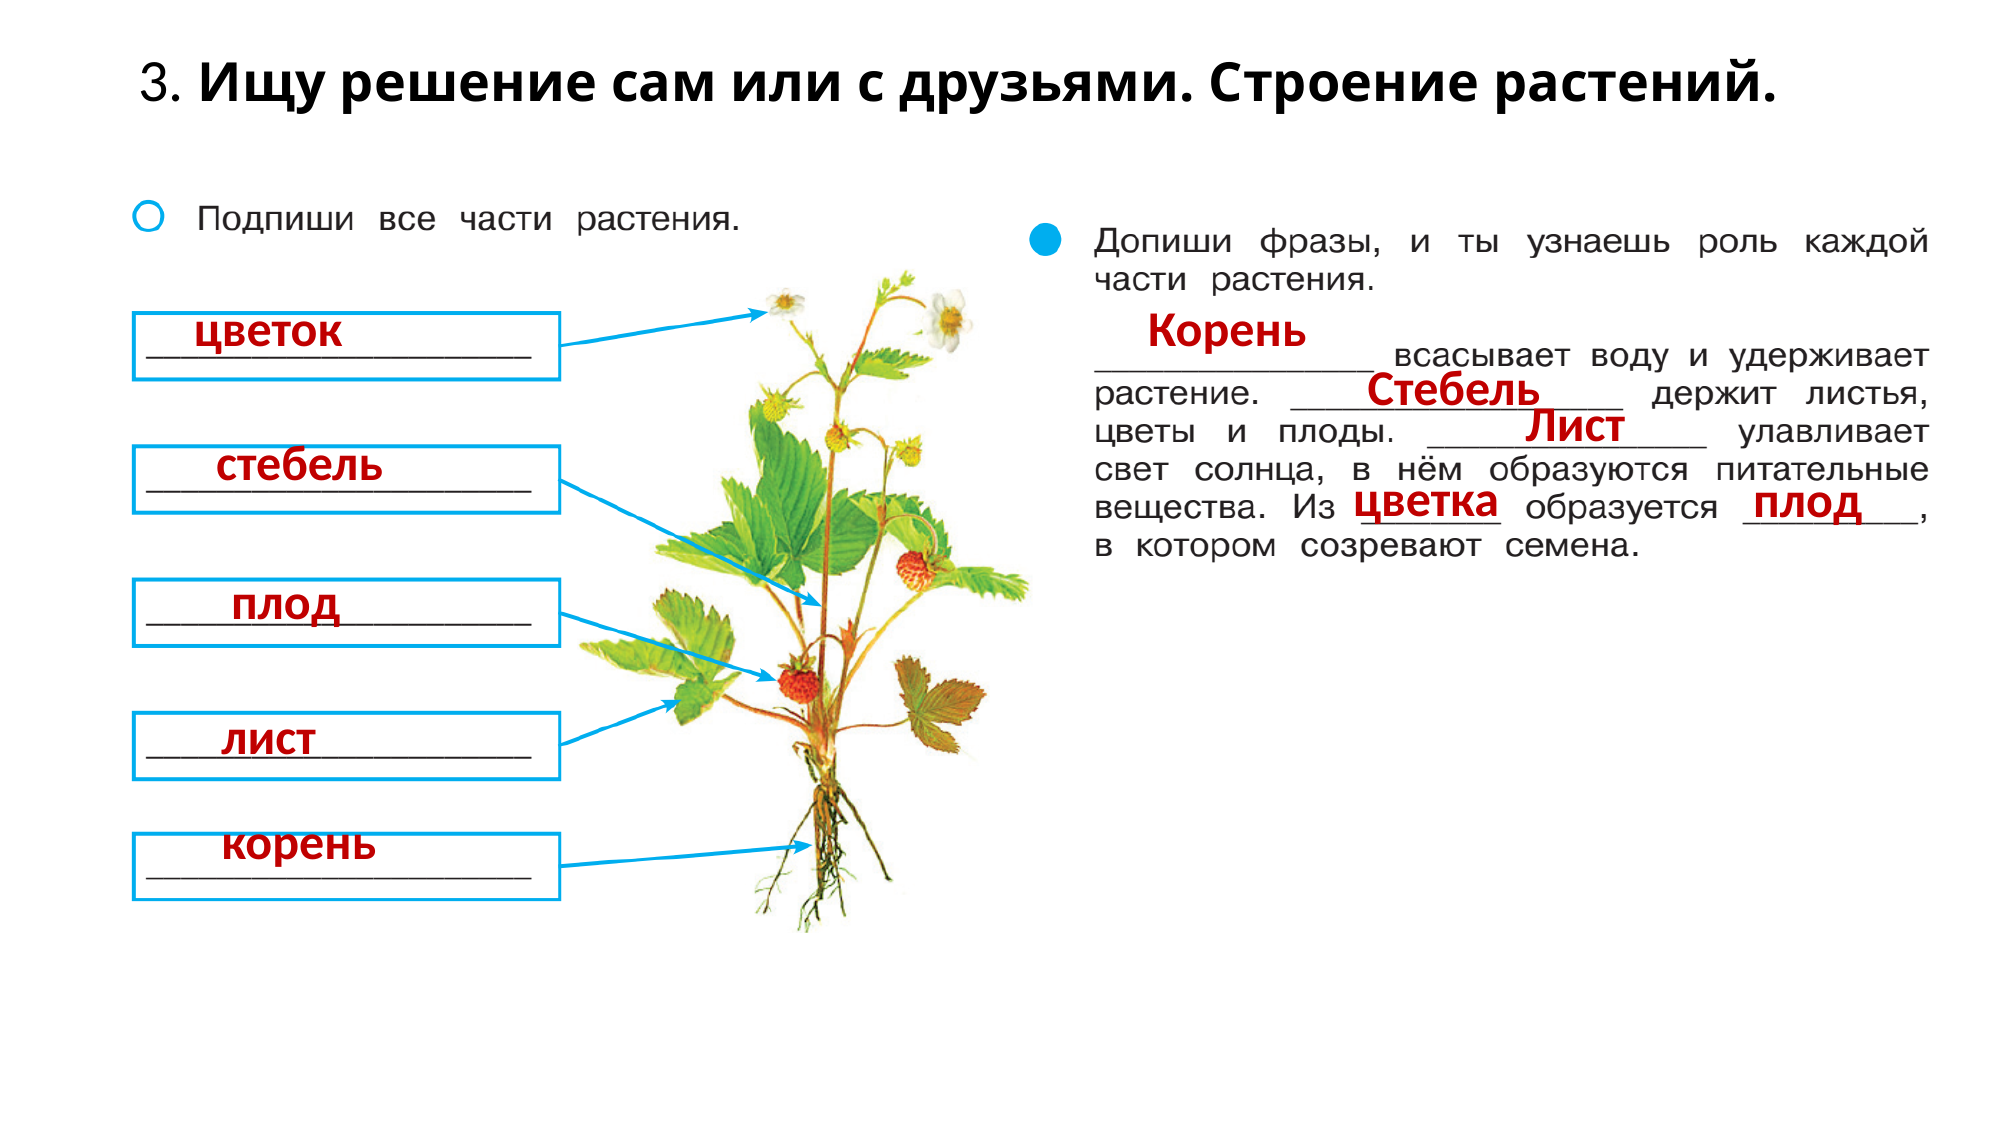

# 3. Ищу решение сам или с друзьями. Строение растений.
цветок
Корень
Стебель
Лист
стебель
цветка
плод
плод
лист
корень